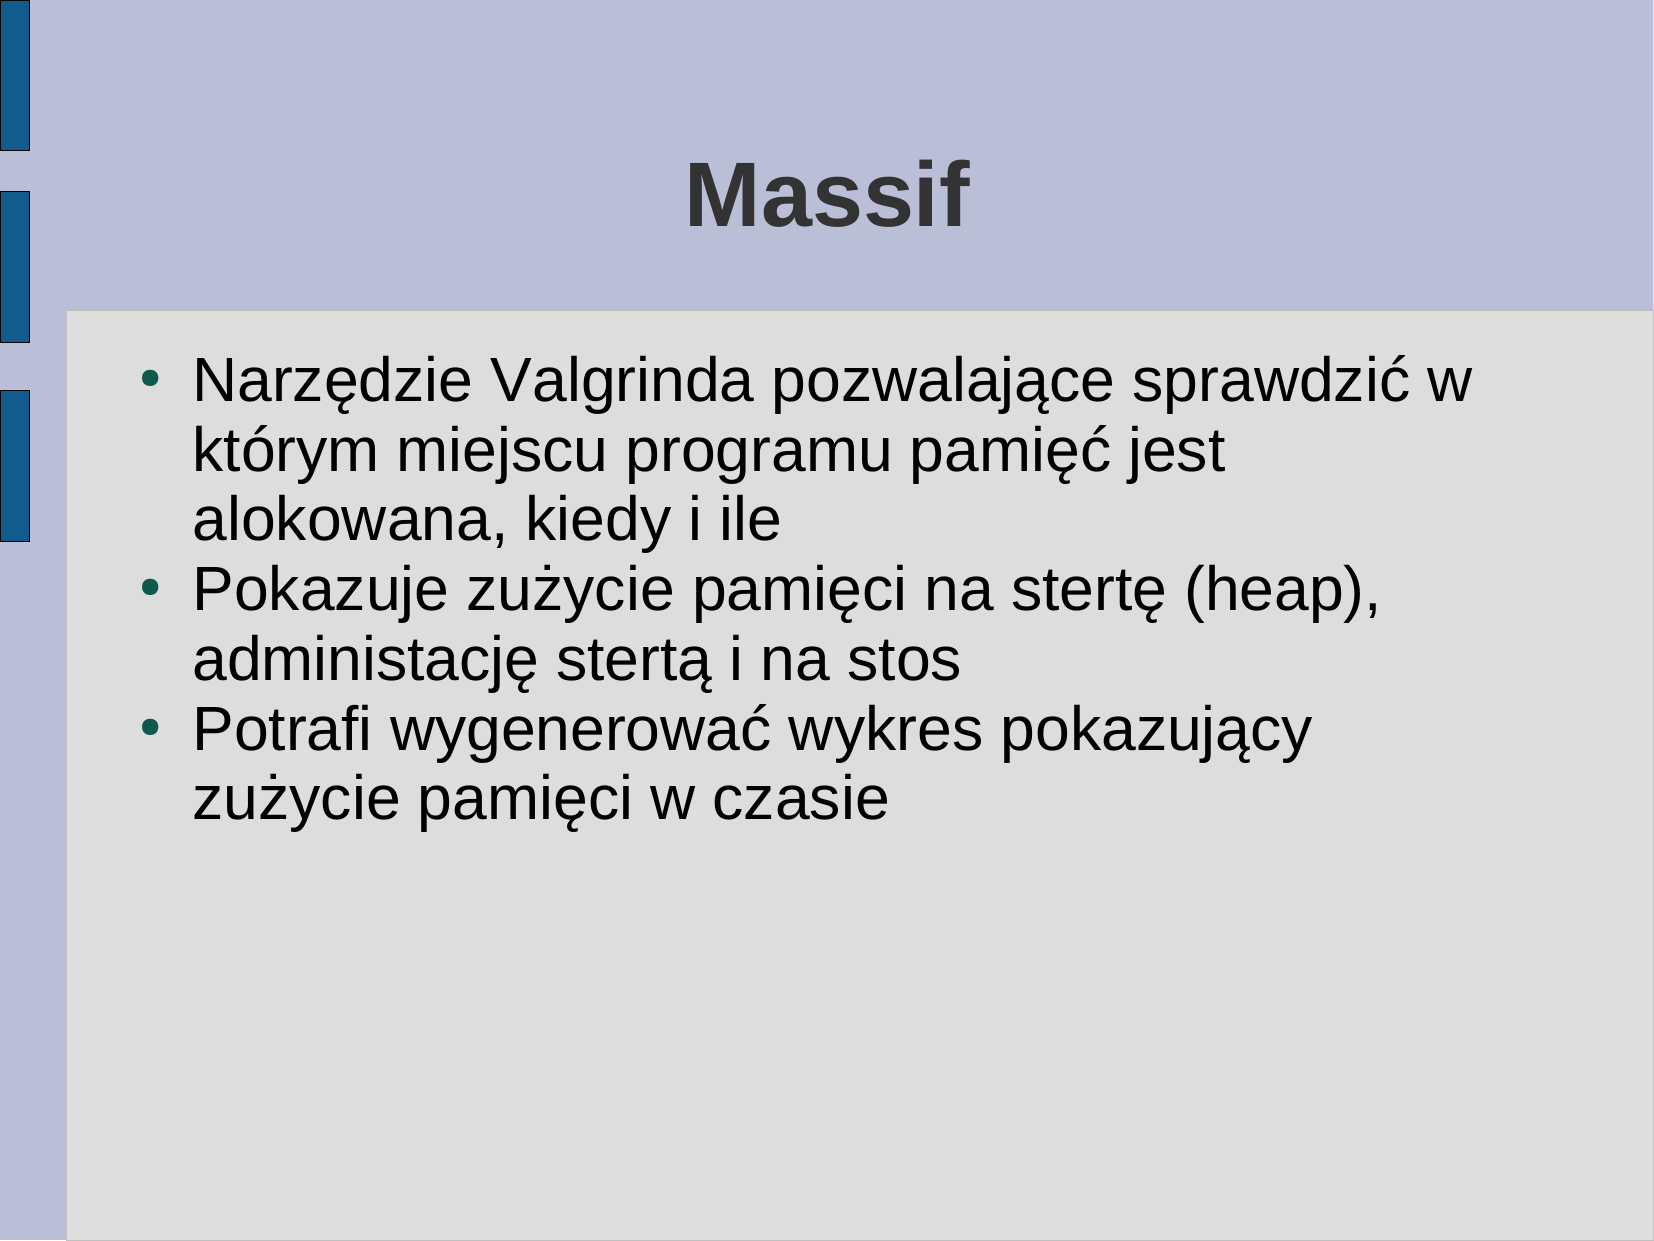

# Massif
Narzędzie Valgrinda pozwalające sprawdzić w którym miejscu programu pamięć jest alokowana, kiedy i ile
Pokazuje zużycie pamięci na stertę (heap), administację stertą i na stos
Potrafi wygenerować wykres pokazujący zużycie pamięci w czasie